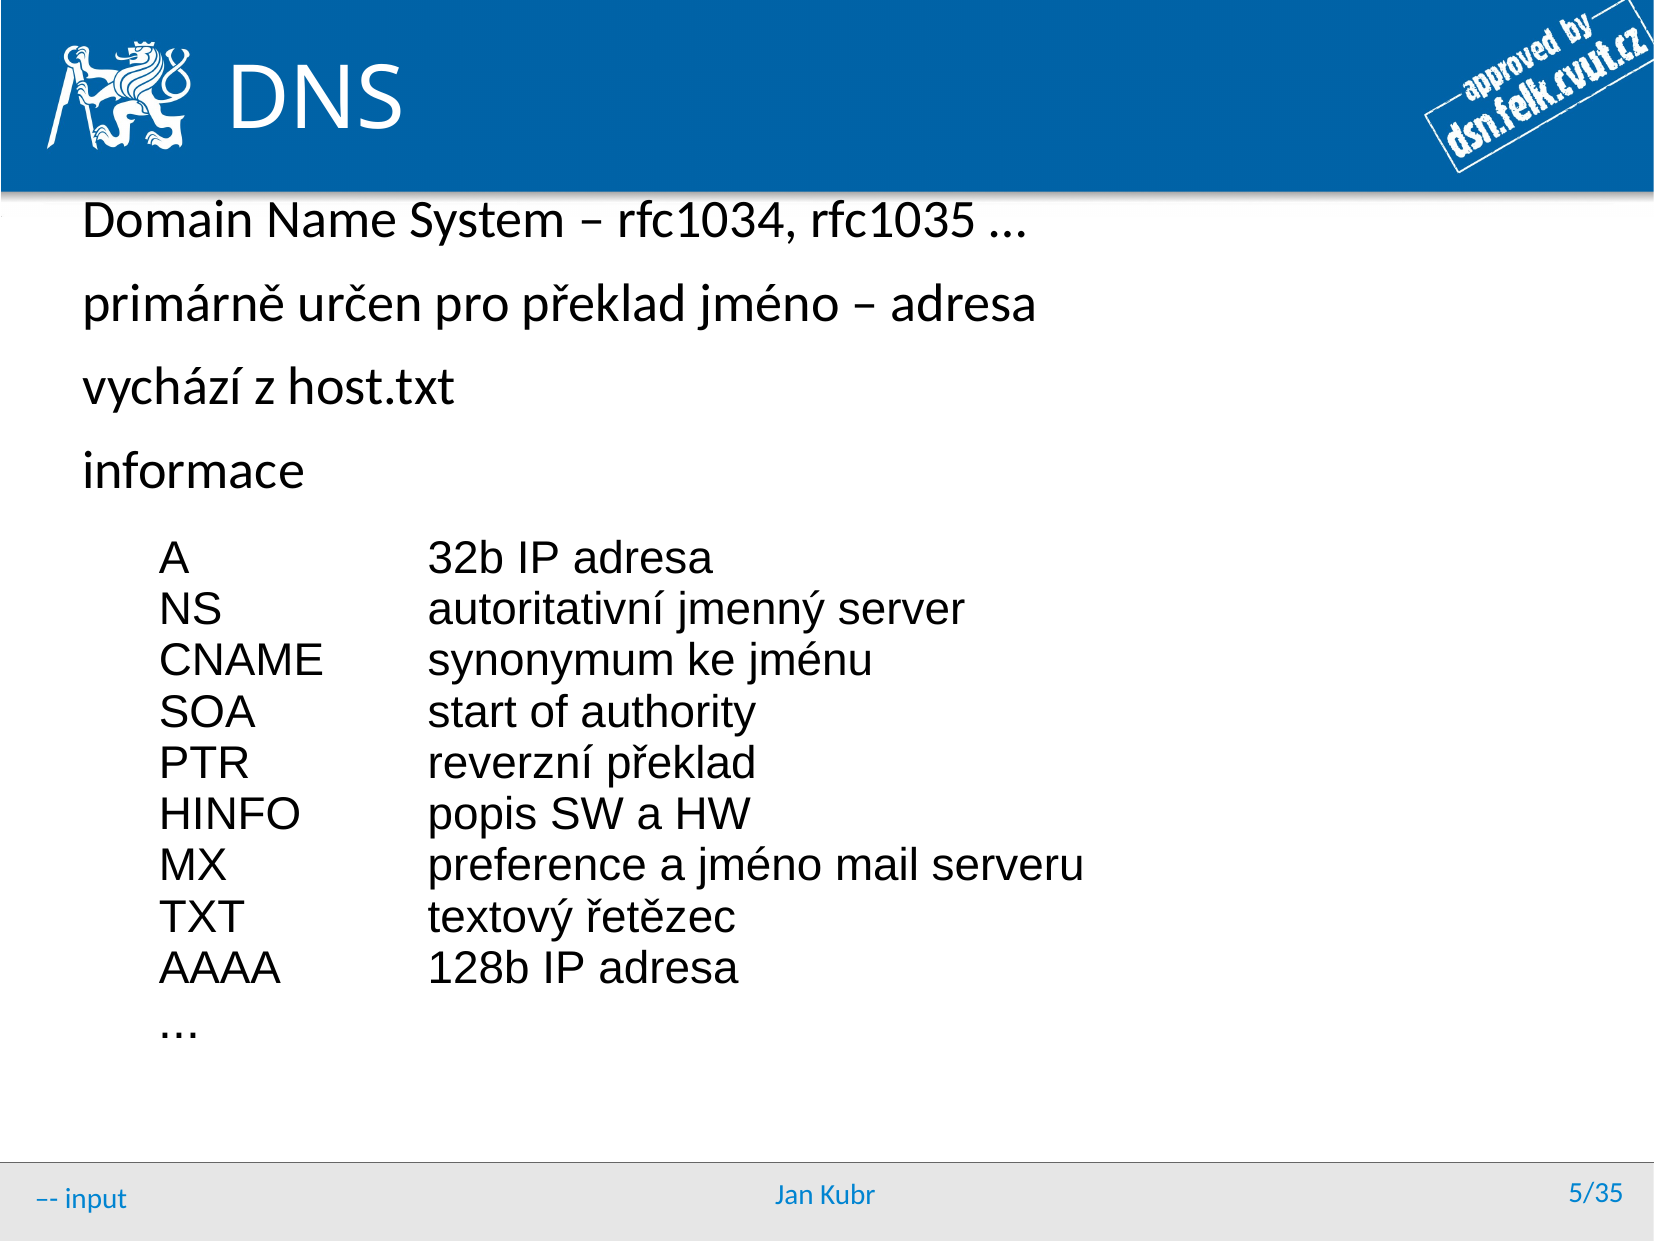

# DNS
Domain Name System – rfc1034, rfc1035 …
primárně určen pro překlad jméno – adresa
vychází z host.txt
informace
A 			32b IP adresa
NS 			autoritativní jmenný server
CNAME		synonymum ke jménu
SOA			start of authority
PTR			reverzní překlad
HINFO		popis SW a HW
MX			preference a jméno mail serveru
TXT			textový řetězec
AAAA		128b IP adresa
...
5
Jan Kubr
02/2006